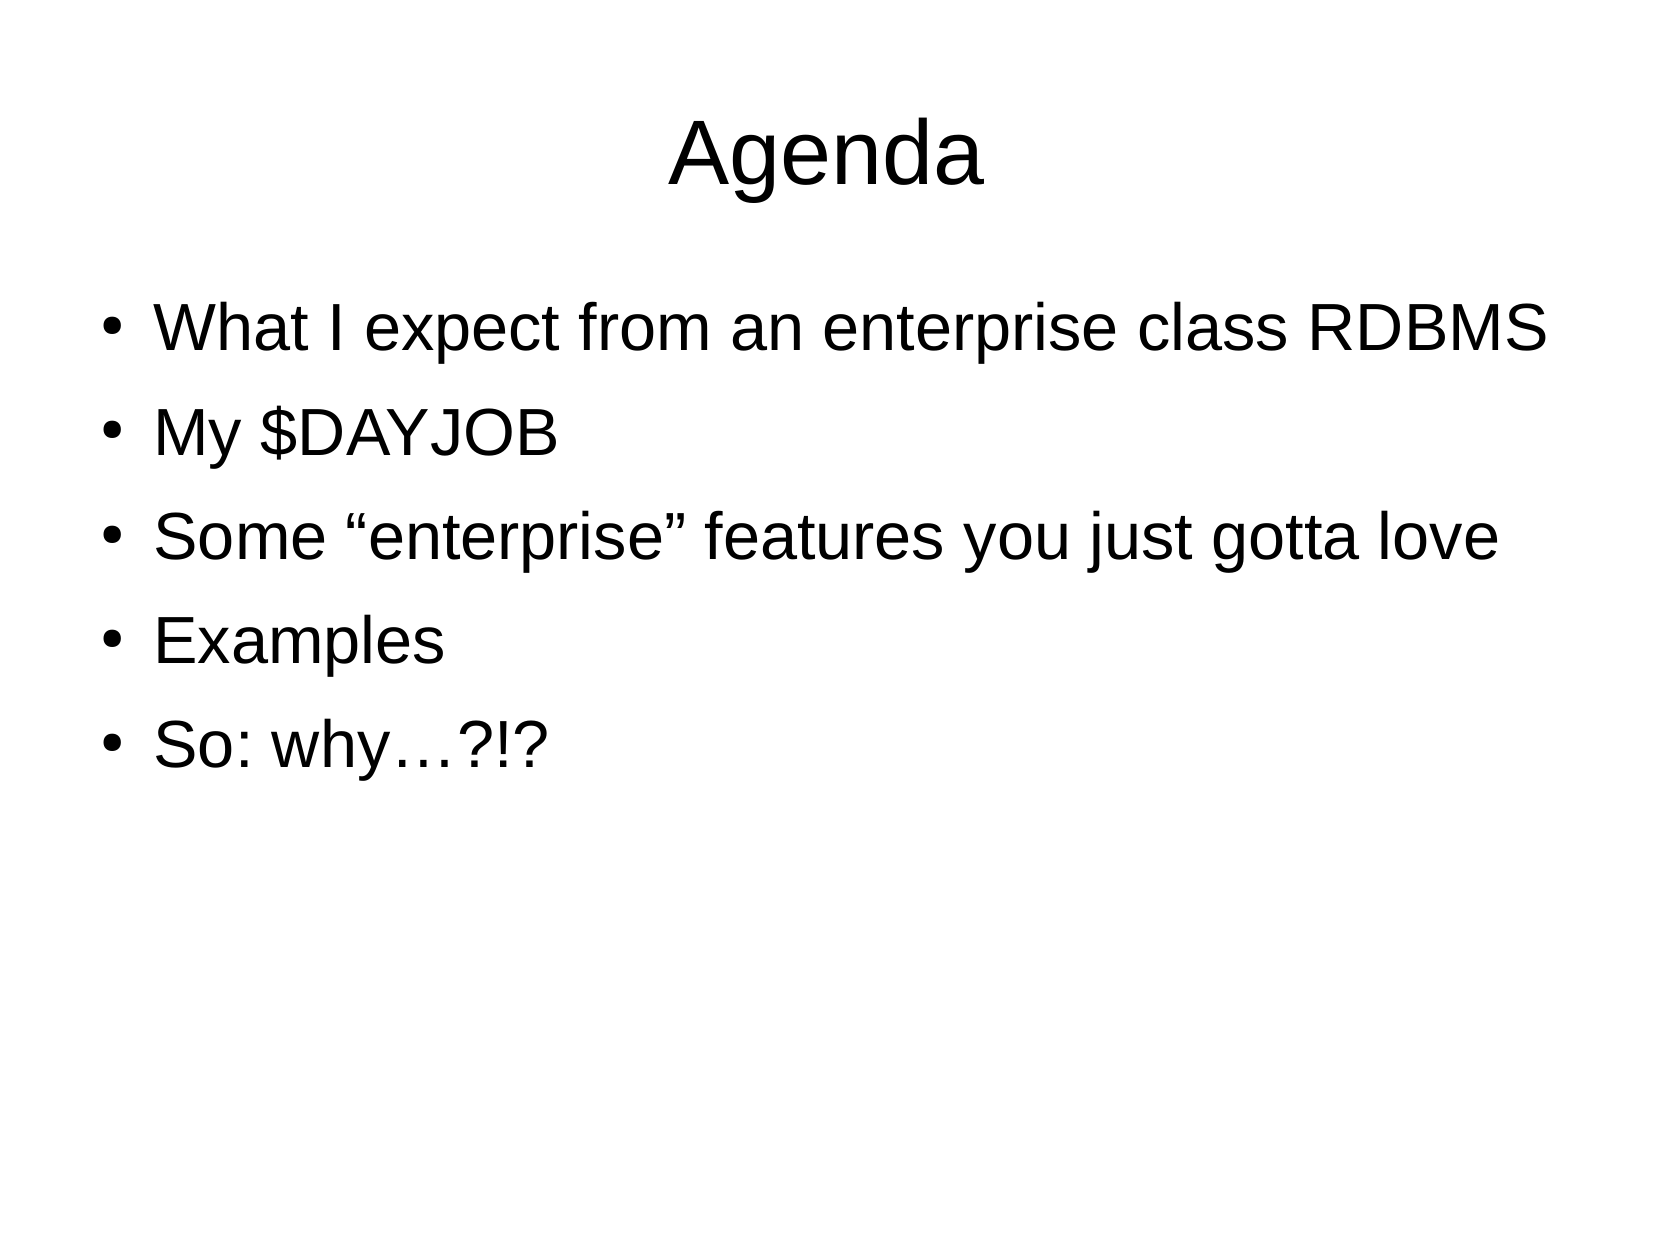

# Agenda
What I expect from an enterprise class RDBMS
My $DAYJOB
Some “enterprise” features you just gotta love
Examples
So: why…?!?